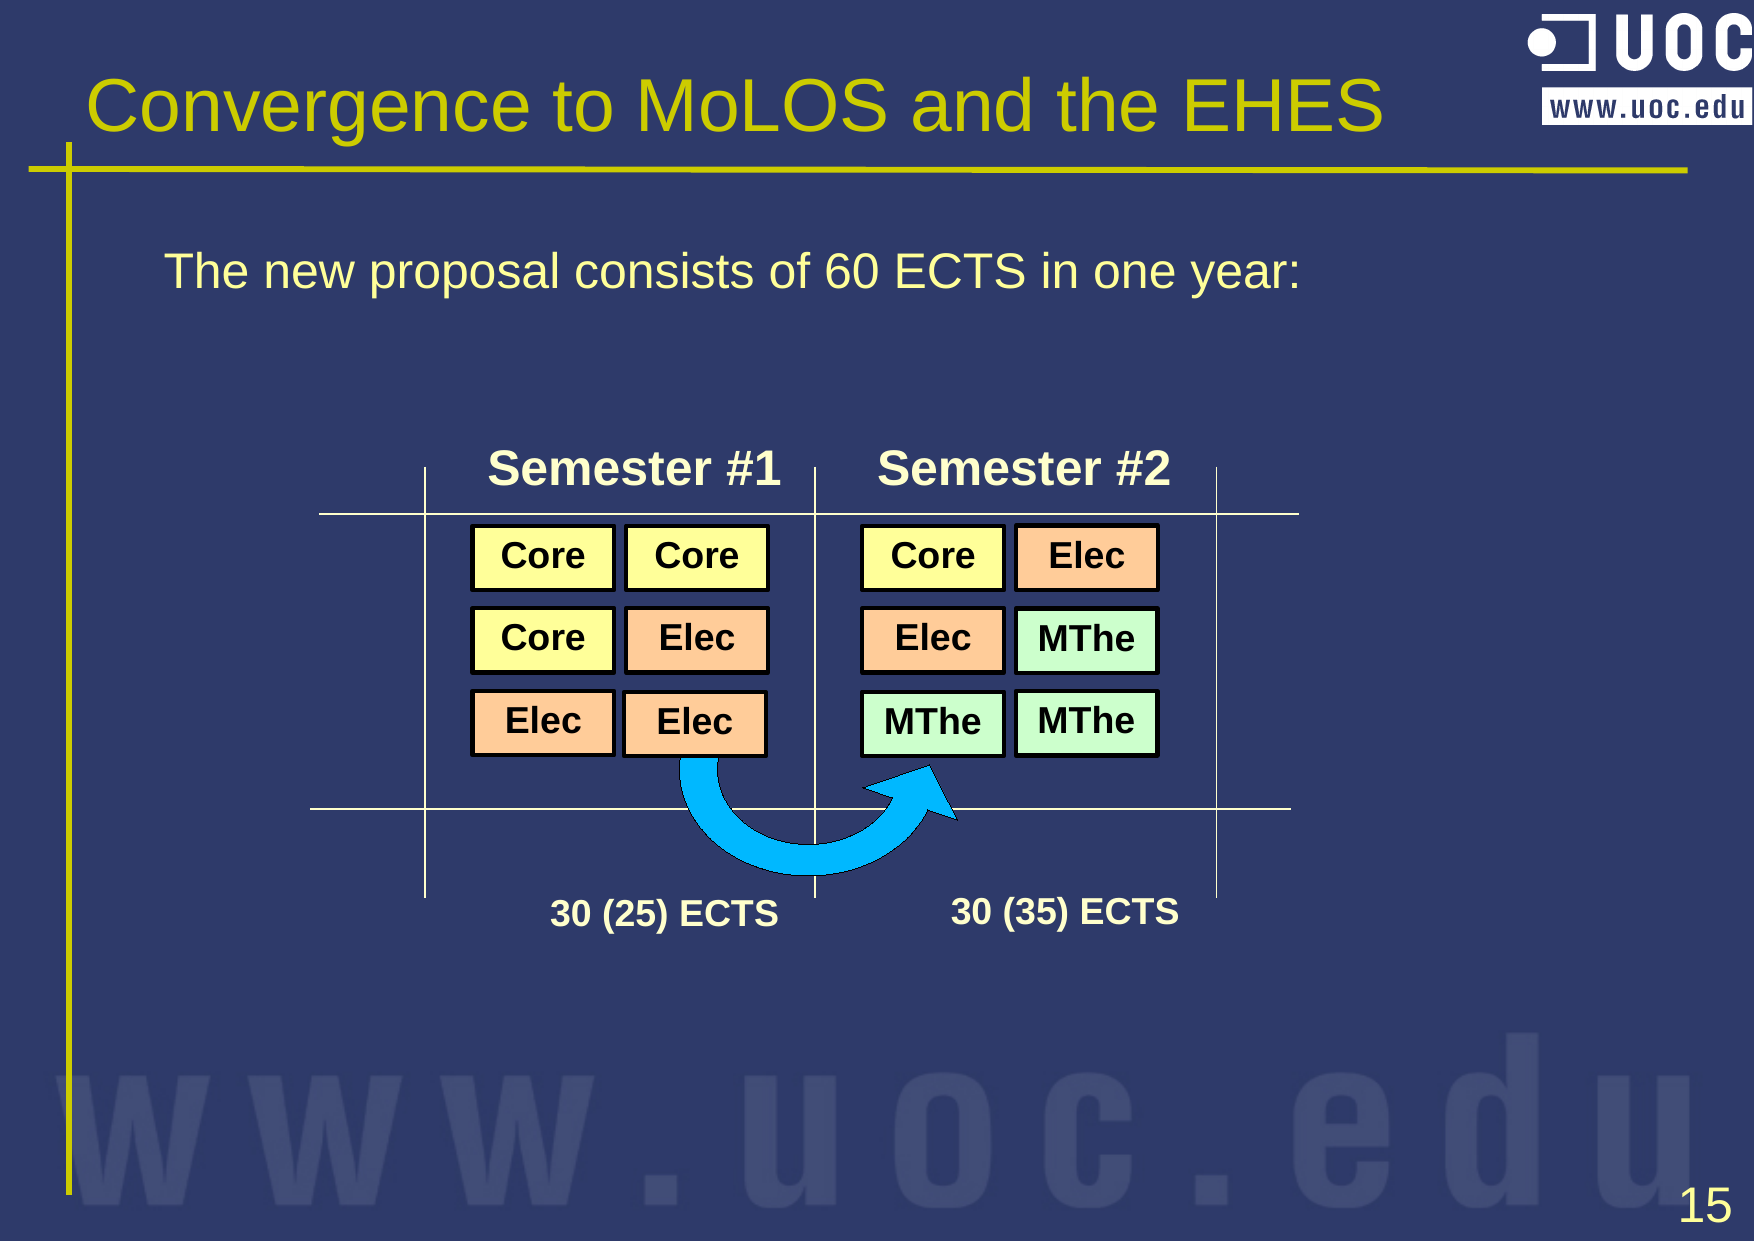

Convergence to MoLOS and the EHES
The new proposal consists of 60 ECTS in one year:
Semester #1
Semester #2
Elec
Core
Core
Core
Core
Elec
Elec
MThe
Elec
MThe
MThe
Elec
30 (35) ECTS
30 (25) ECTS